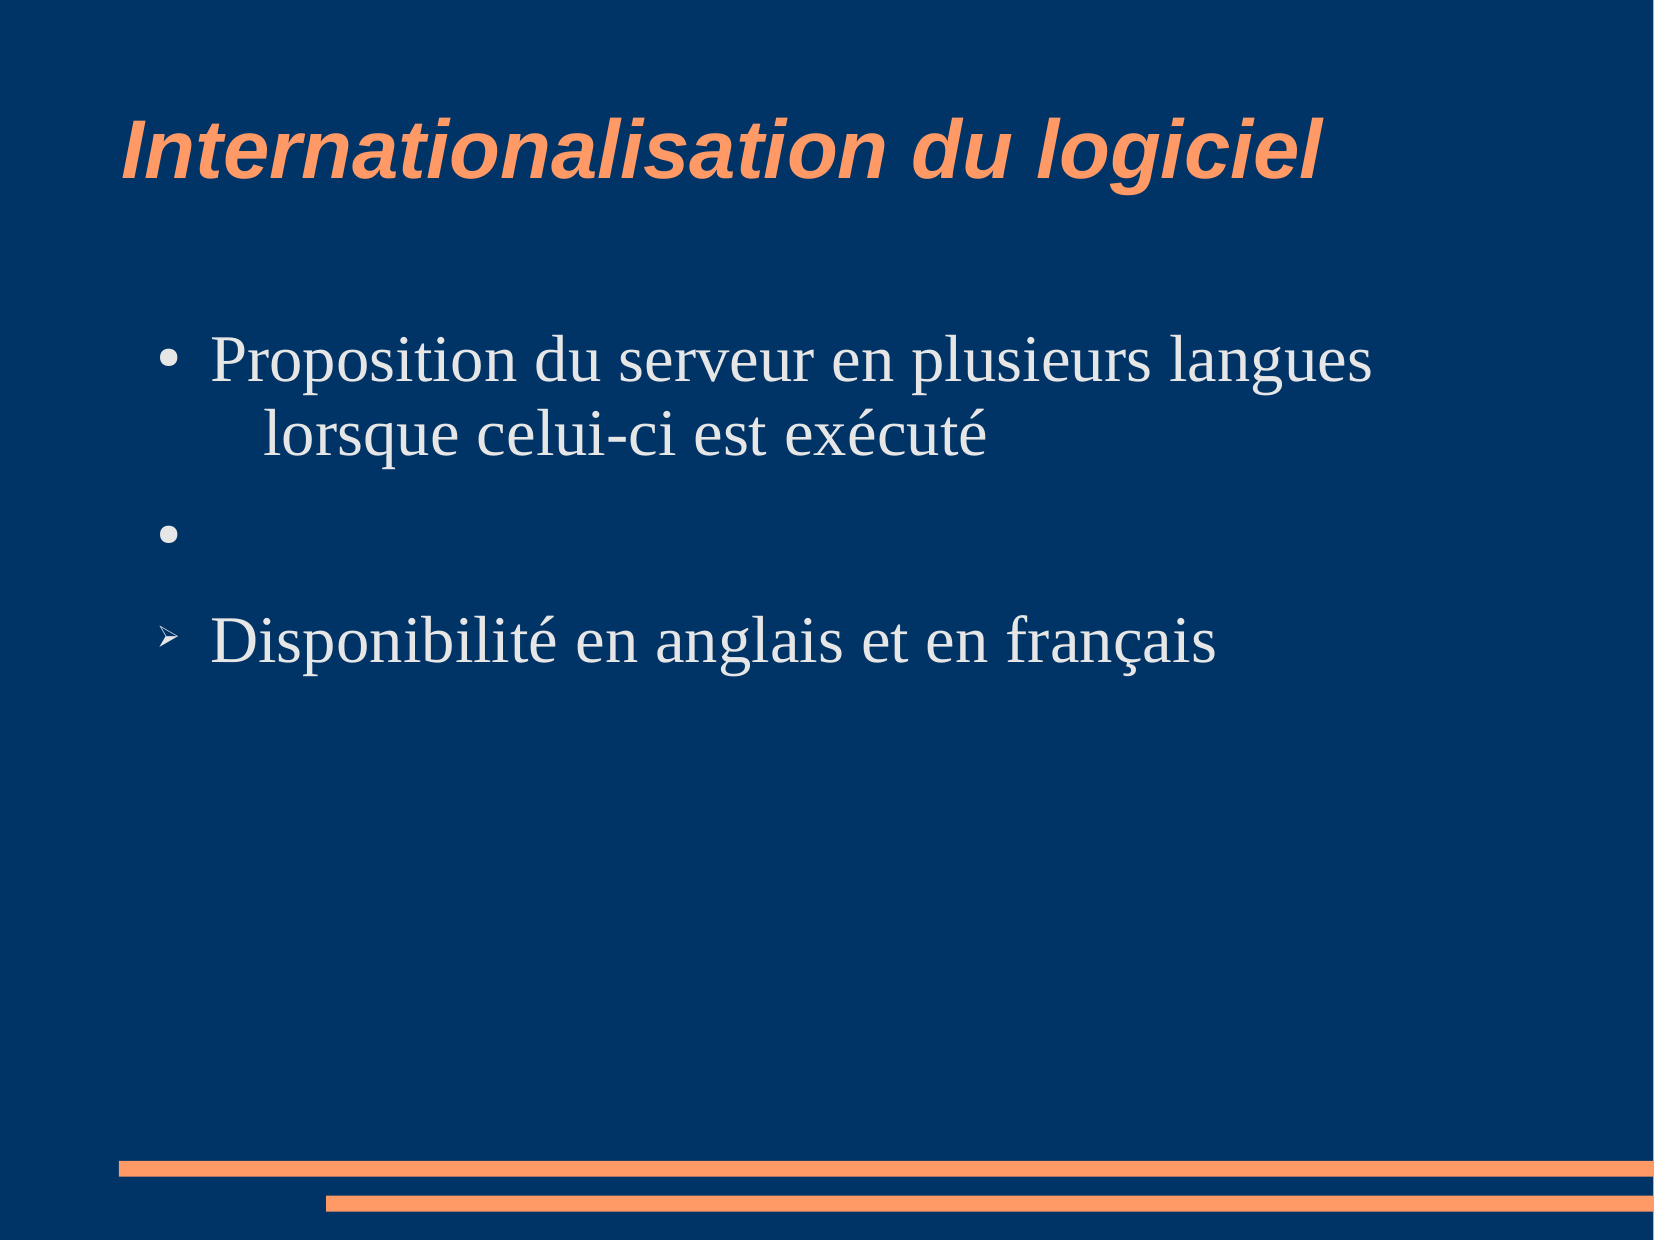

# Internationalisation du logiciel
Proposition du serveur en plusieurs langues lorsque celui-ci est exécuté
Disponibilité en anglais et en français